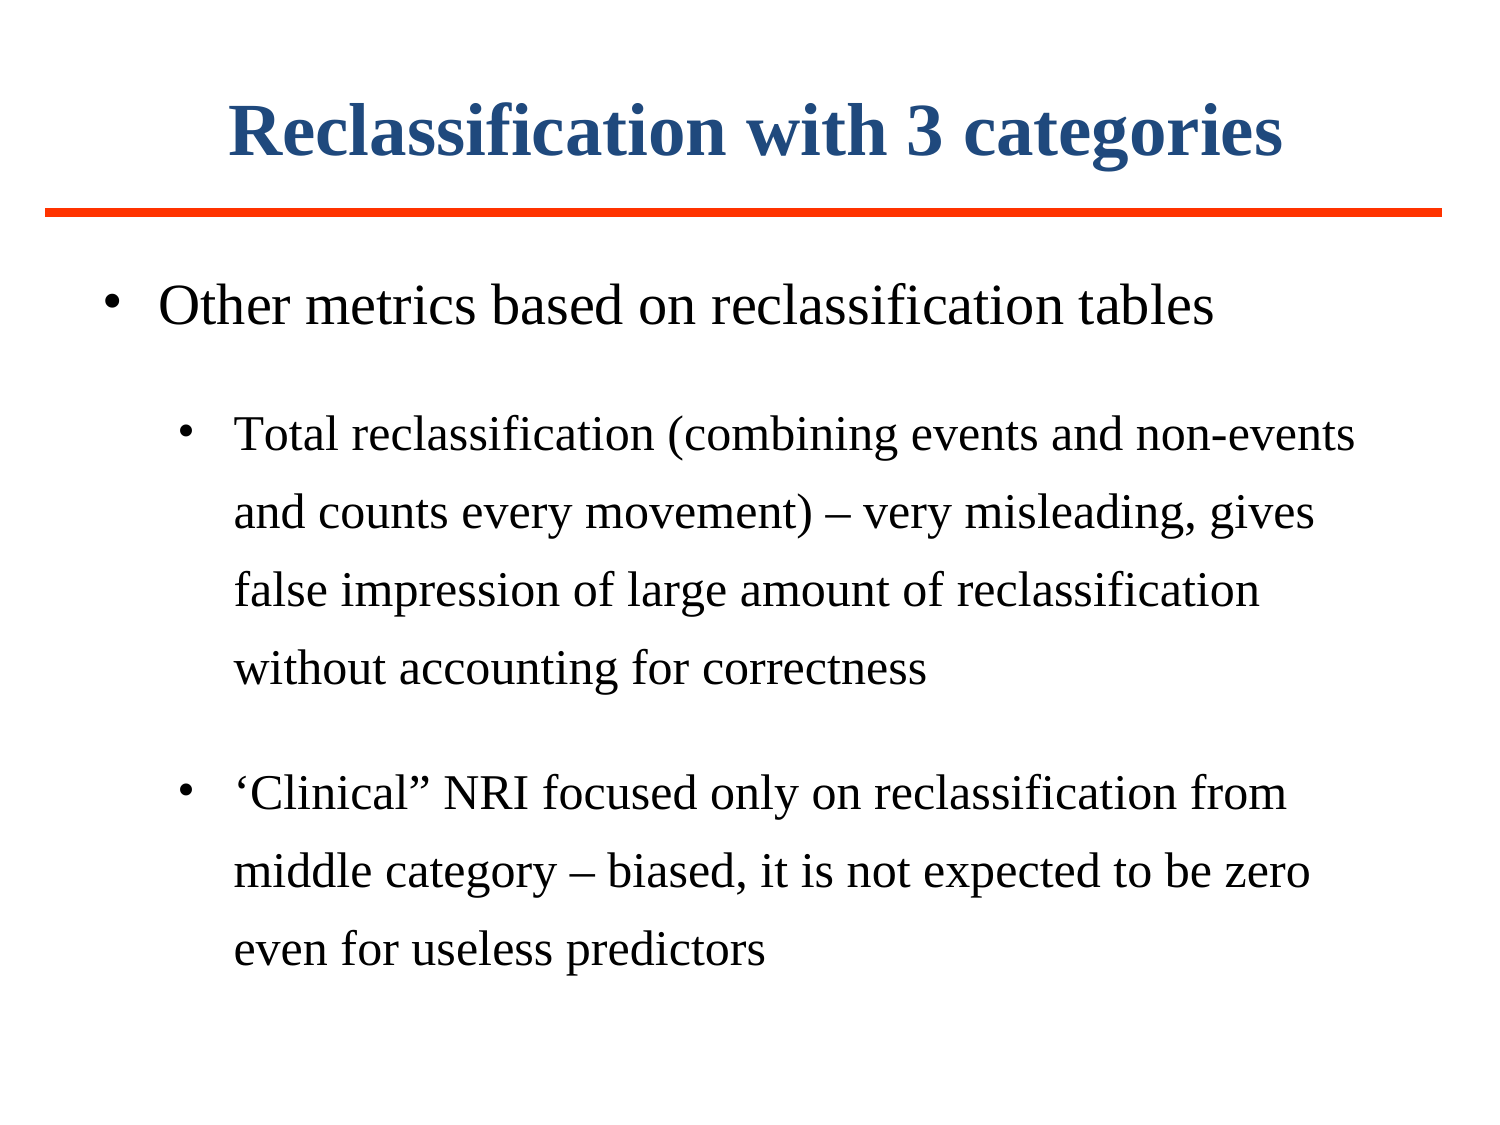

Reclassification with 3 categories
Other metrics based on reclassification tables
Total reclassification (combining events and non-events and counts every movement) – very misleading, gives false impression of large amount of reclassification without accounting for correctness
‘Clinical” NRI focused only on reclassification from middle category – biased, it is not expected to be zero even for useless predictors